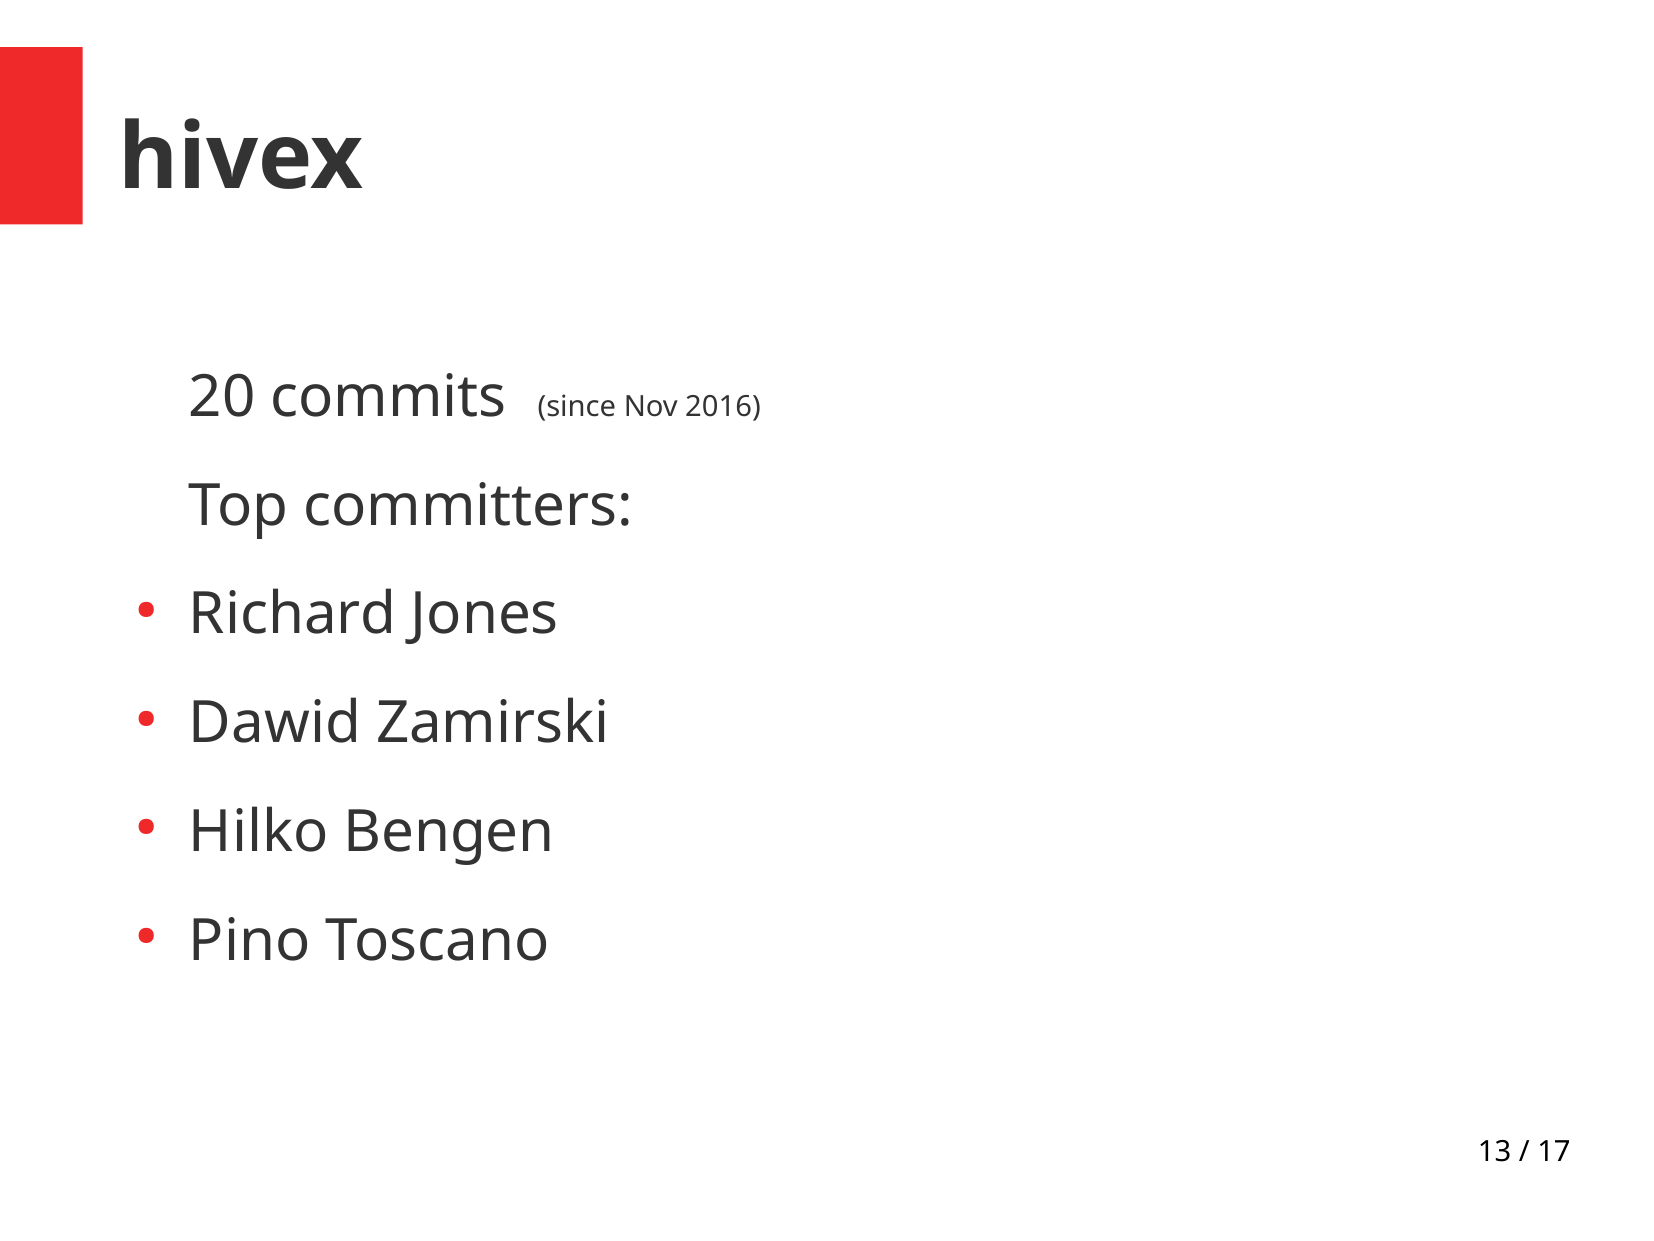

# hivex
20 commits (since Nov 2016)
Top committers:
Richard Jones
Dawid Zamirski
Hilko Bengen
Pino Toscano
13